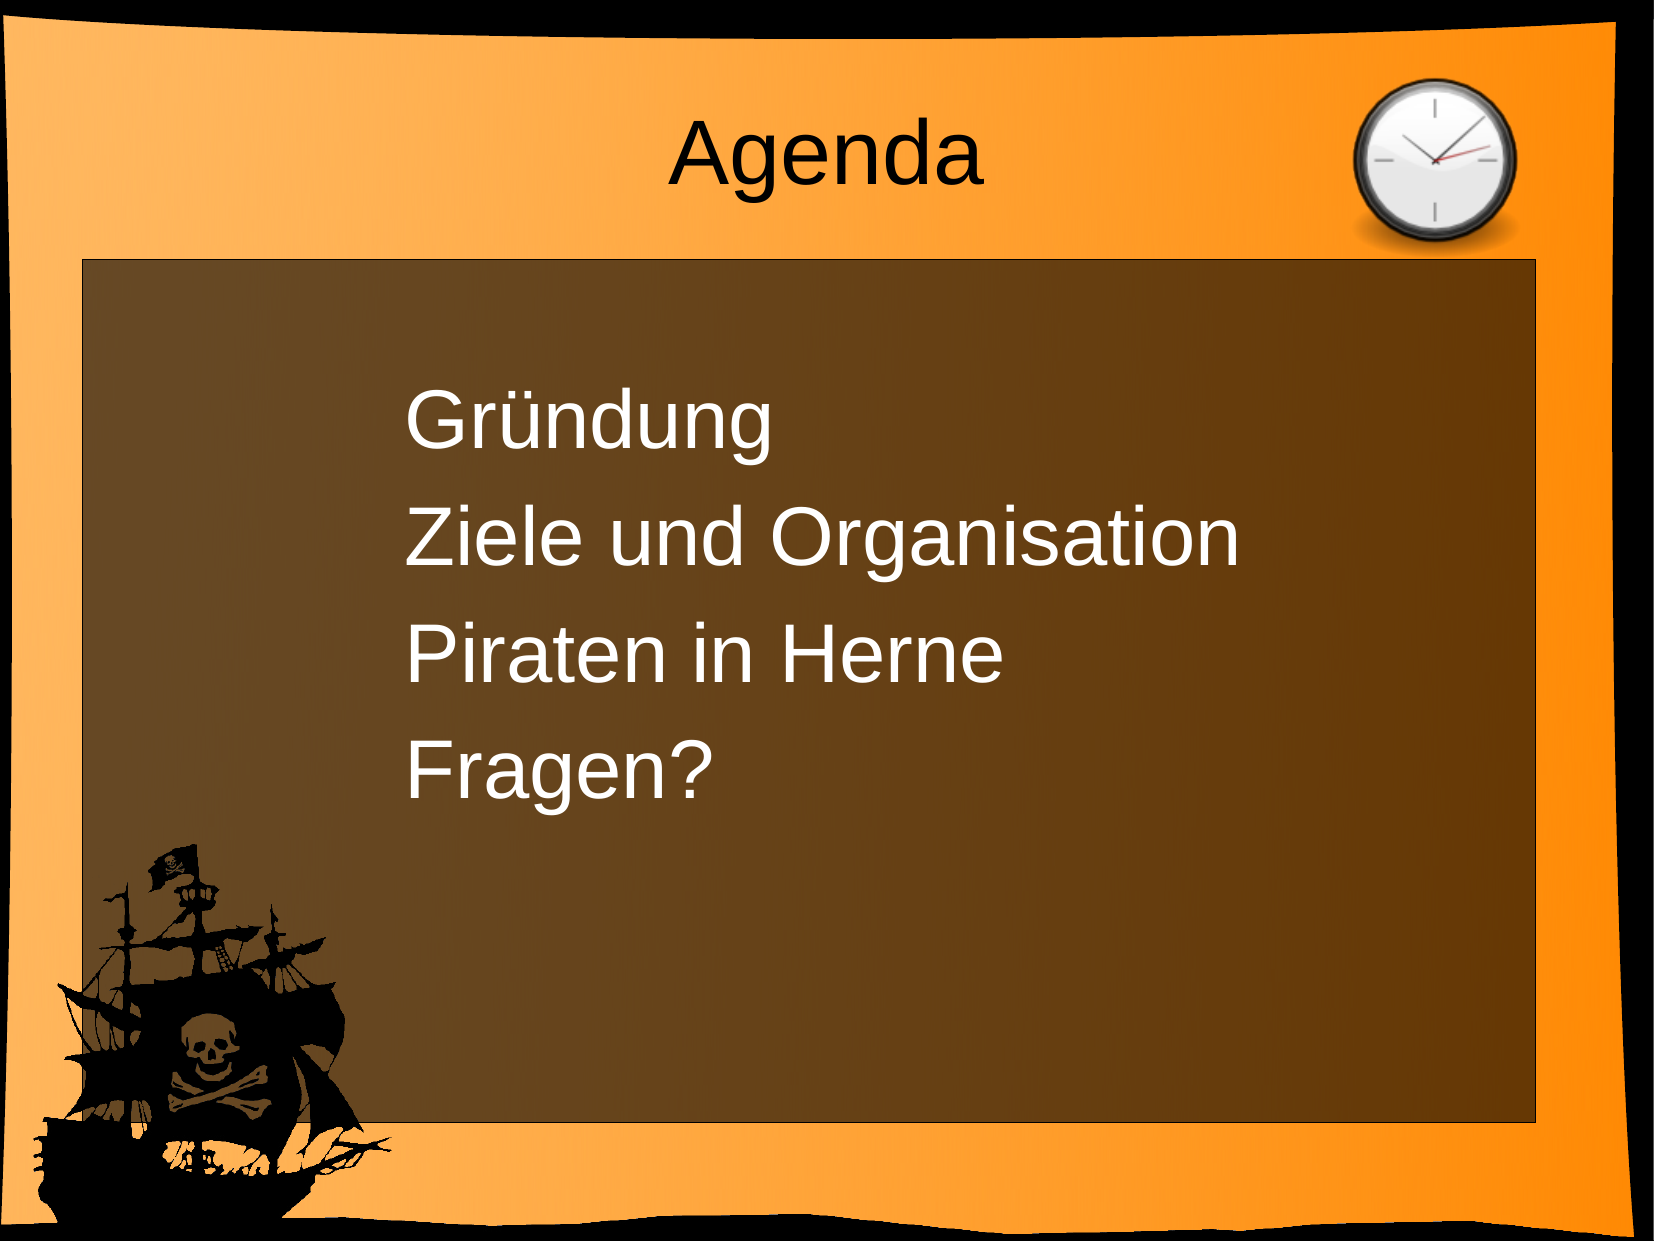

# Agenda
Gründung
Ziele und Organisation
Piraten in Herne
Fragen?